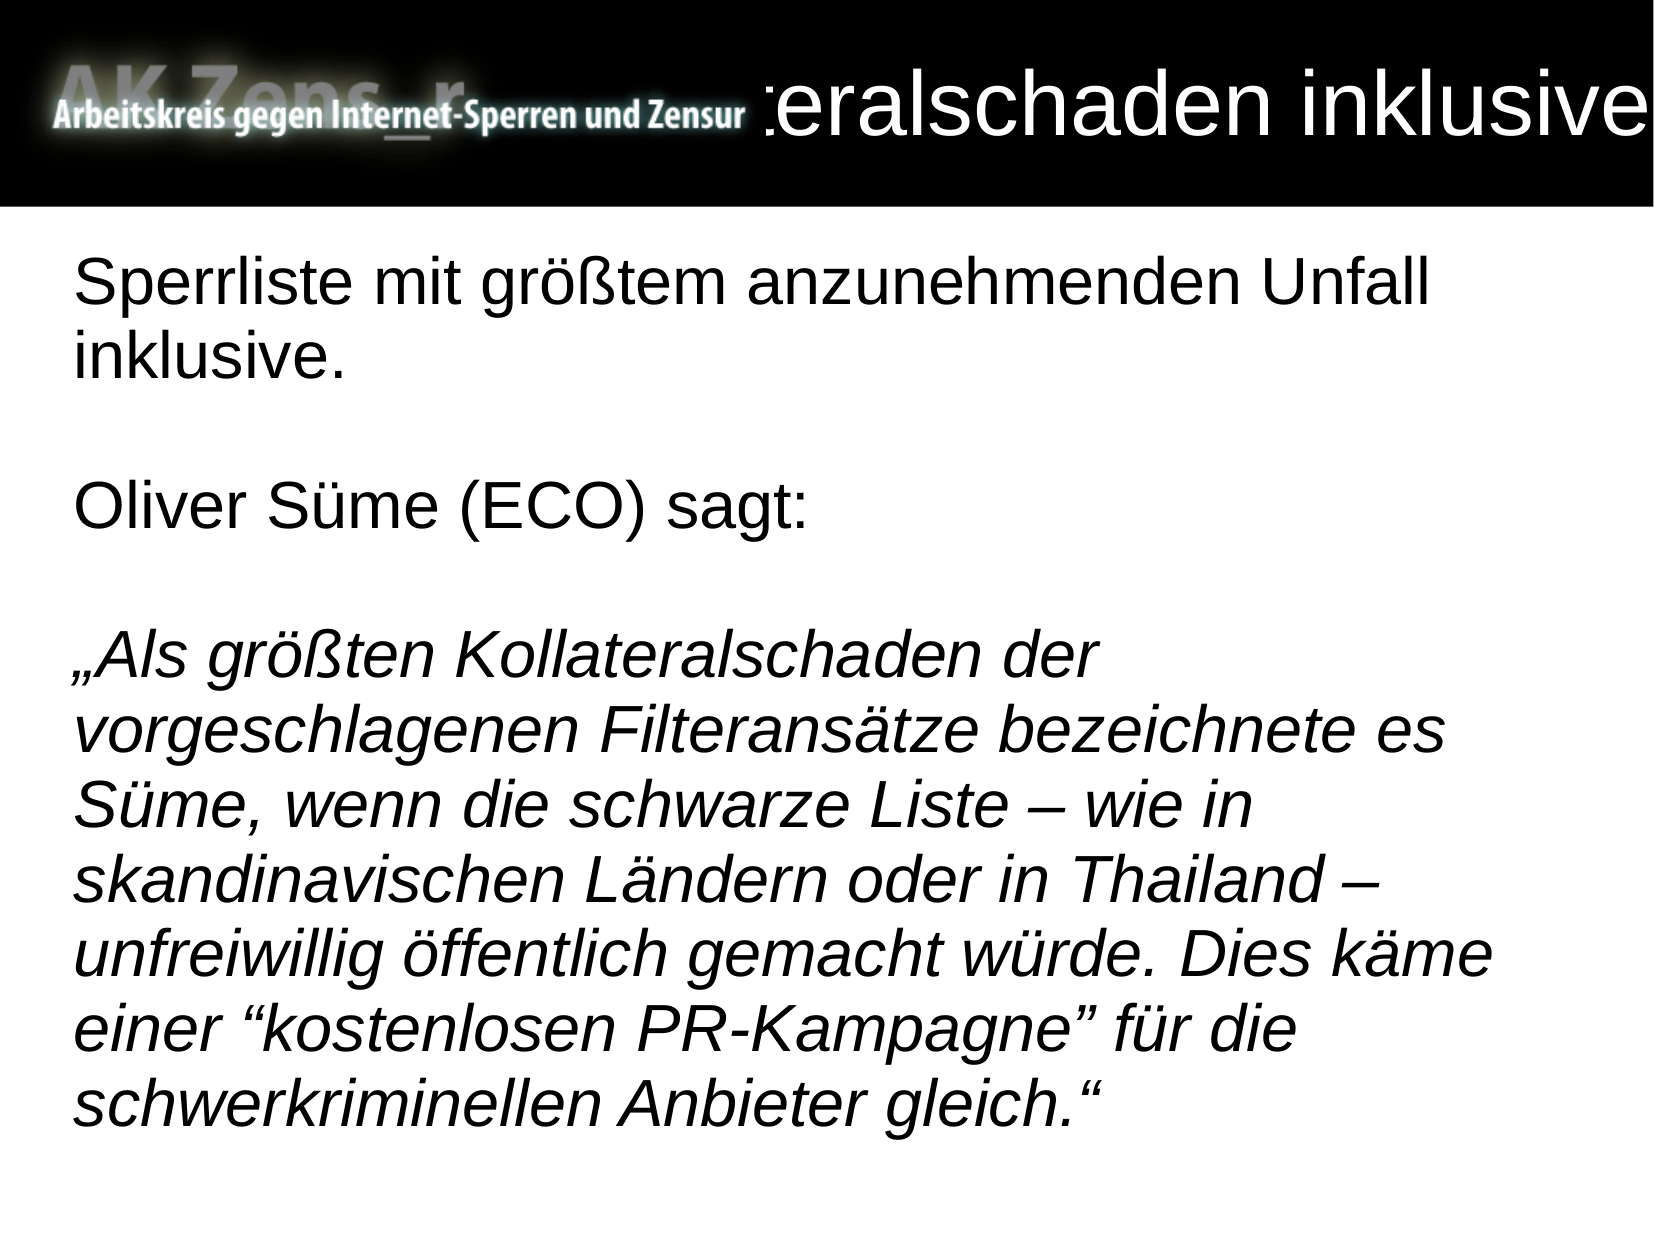

# Kollateralschaden inklusive
Sperrliste mit größtem anzunehmenden Unfall inklusive.
Oliver Süme (ECO) sagt:
„Als größten Kollateralschaden der vorgeschlagenen Filteransätze bezeichnete es Süme, wenn die schwarze Liste – wie in skandinavischen Ländern oder in Thailand – unfreiwillig öffentlich gemacht würde. Dies käme einer “kostenlosen PR-Kampagne” für die schwerkriminellen Anbieter gleich.“